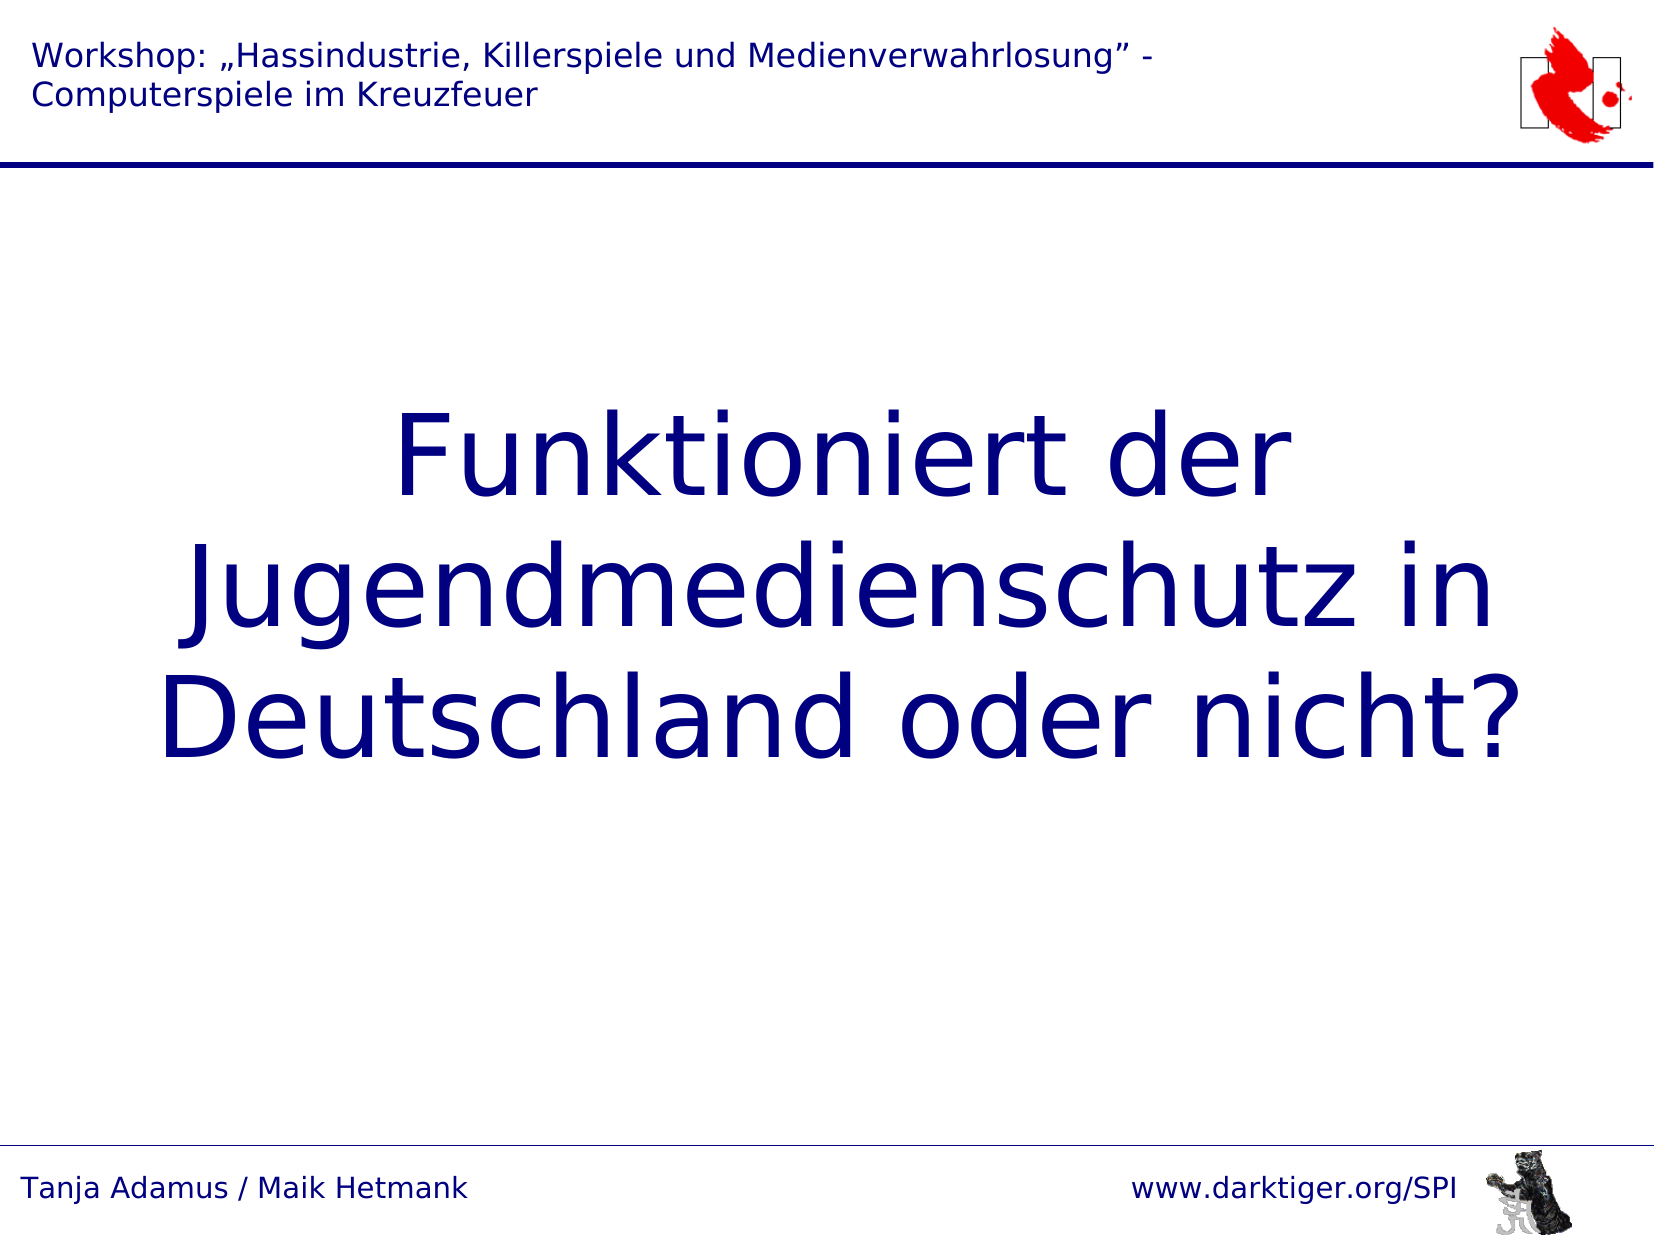

Workshop: „Hassindustrie, Killerspiele und Medienverwahrlosung” - Computerspiele im Kreuzfeuer
Funktioniert der Jugendmedienschutz in Deutschland oder nicht?